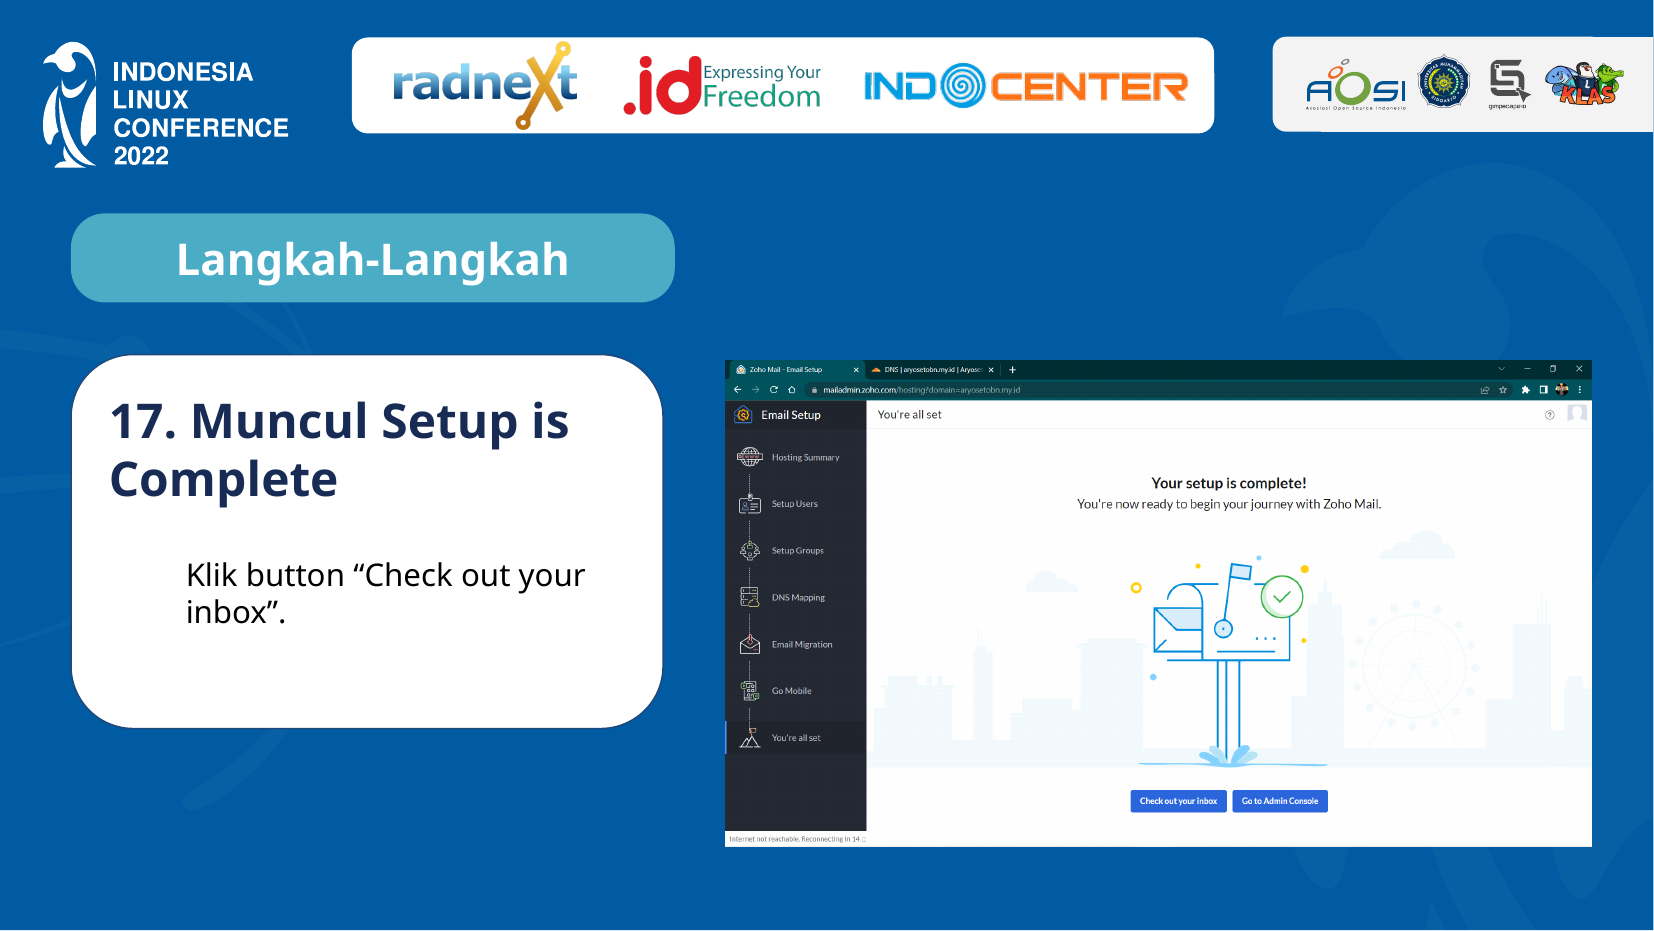

Langkah-Langkah
17. Muncul Setup is Complete
Klik button “Check out your inbox”.